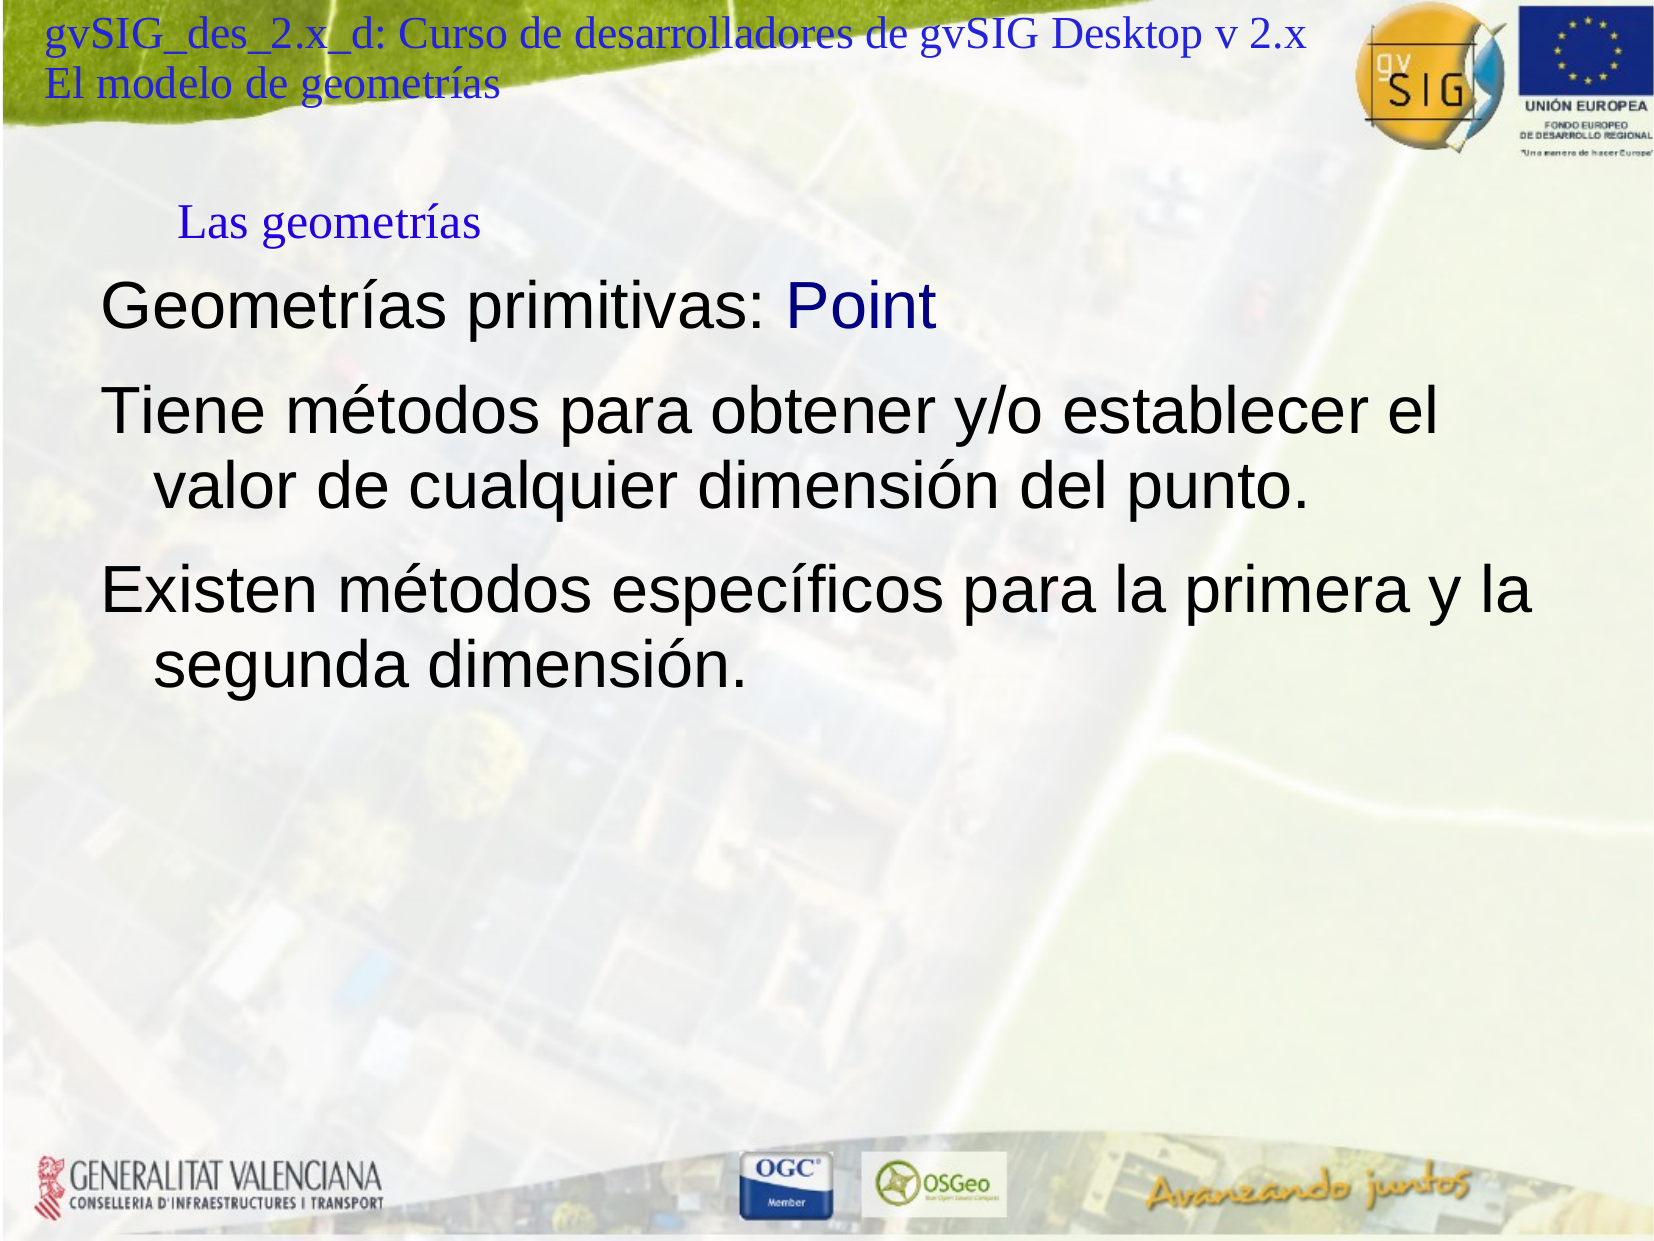

Las geometrías
# Geometrías primitivas: Point
Tiene métodos para obtener y/o establecer el valor de cualquier dimensión del punto.
Existen métodos específicos para la primera y la segunda dimensión.